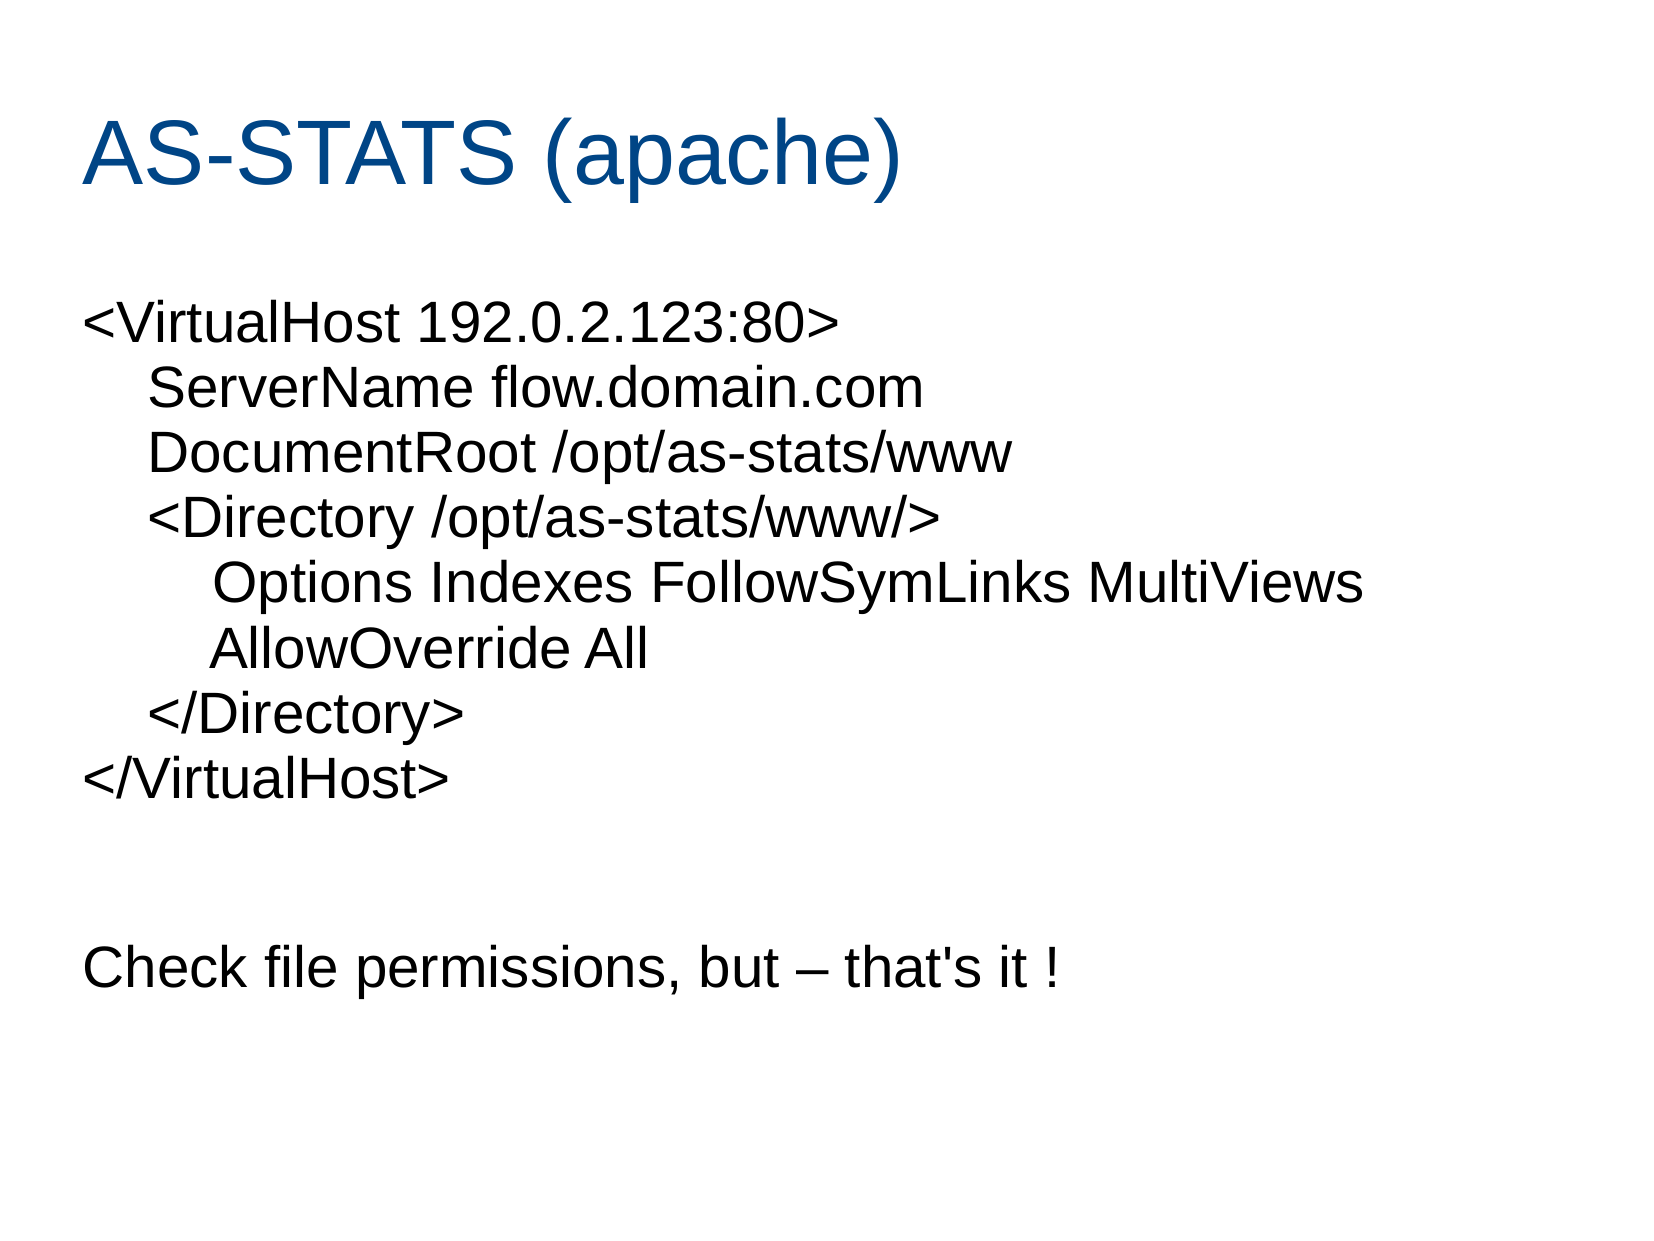

# AS-STATS (apache)
<VirtualHost 192.0.2.123:80>
 ServerName flow.domain.com
 DocumentRoot /opt/as-stats/www
 <Directory /opt/as-stats/www/>
 Options Indexes FollowSymLinks MultiViews
 AllowOverride All
 </Directory>
</VirtualHost>
Check file permissions, but – that's it !